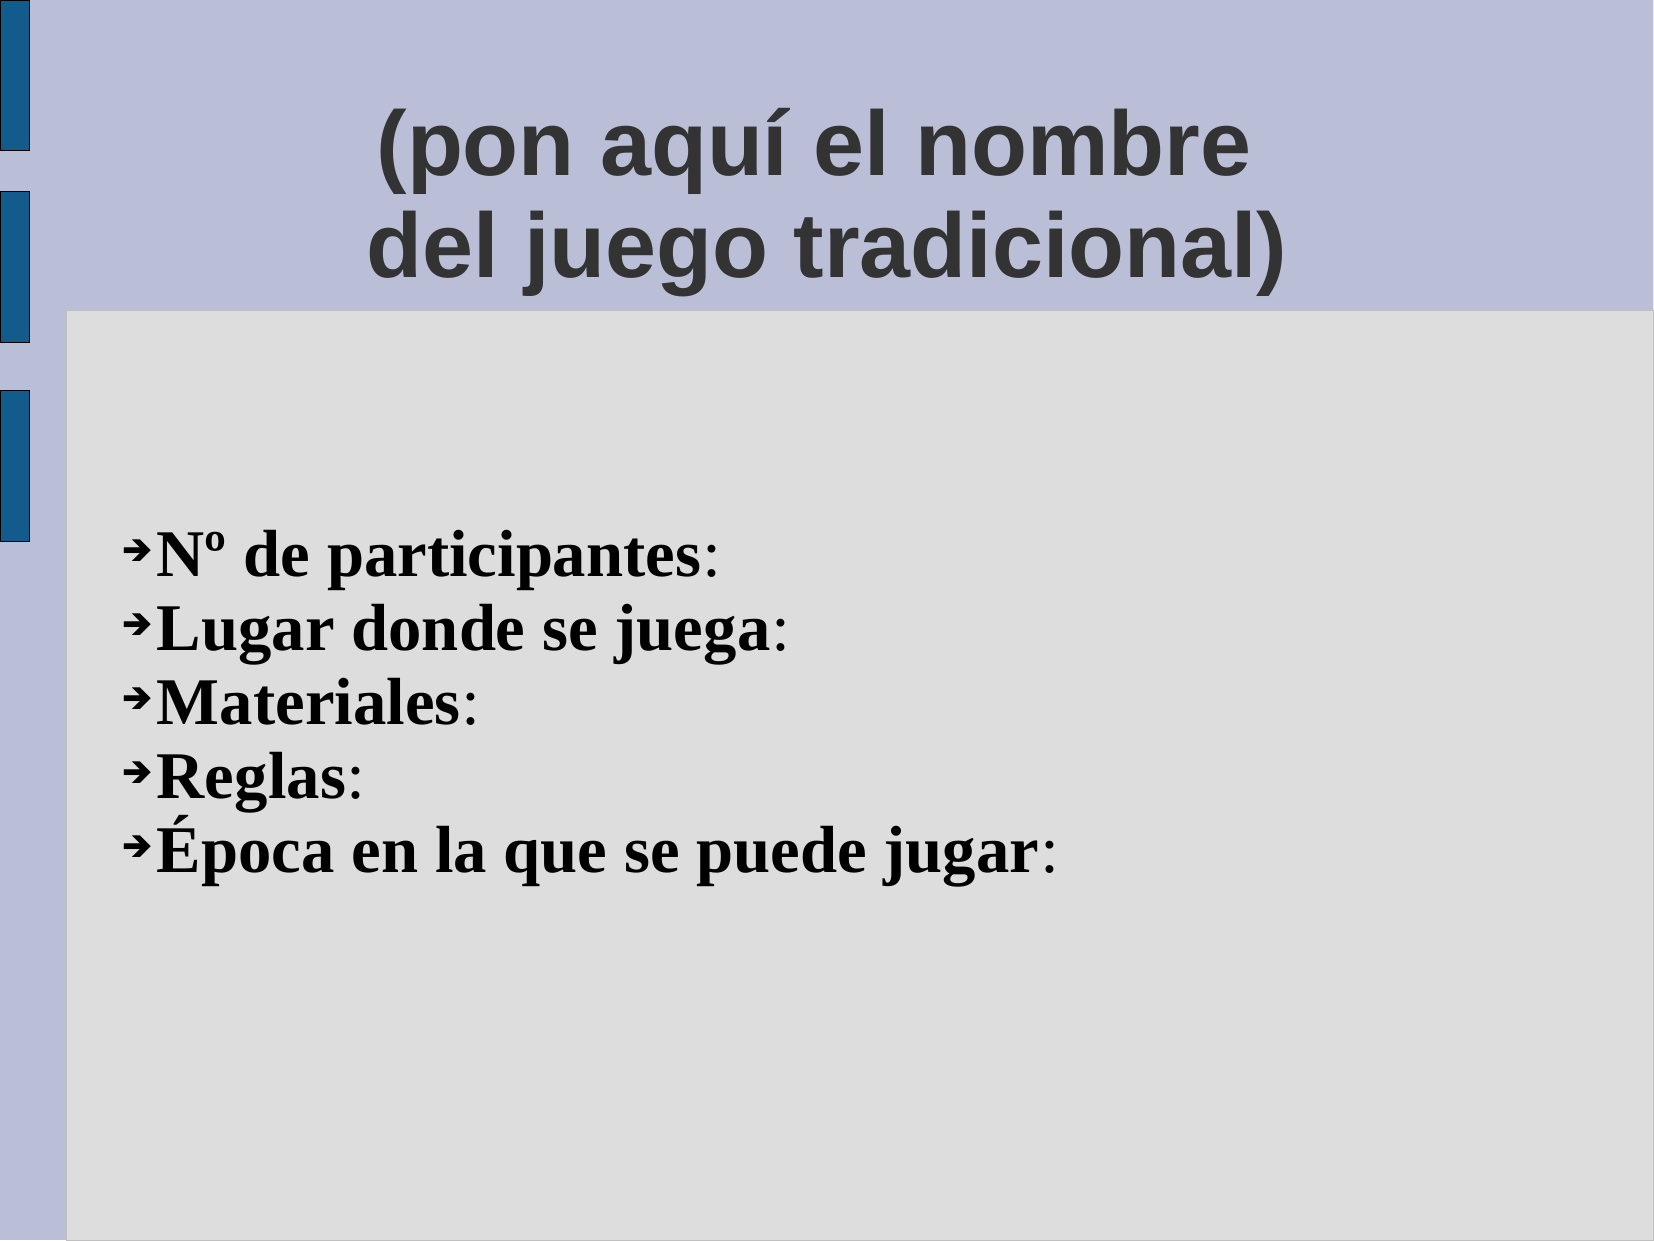

# (pon aquí el nombre del juego tradicional)
Nº de participantes:
Lugar donde se juega:
Materiales:
Reglas:
Época en la que se puede jugar: